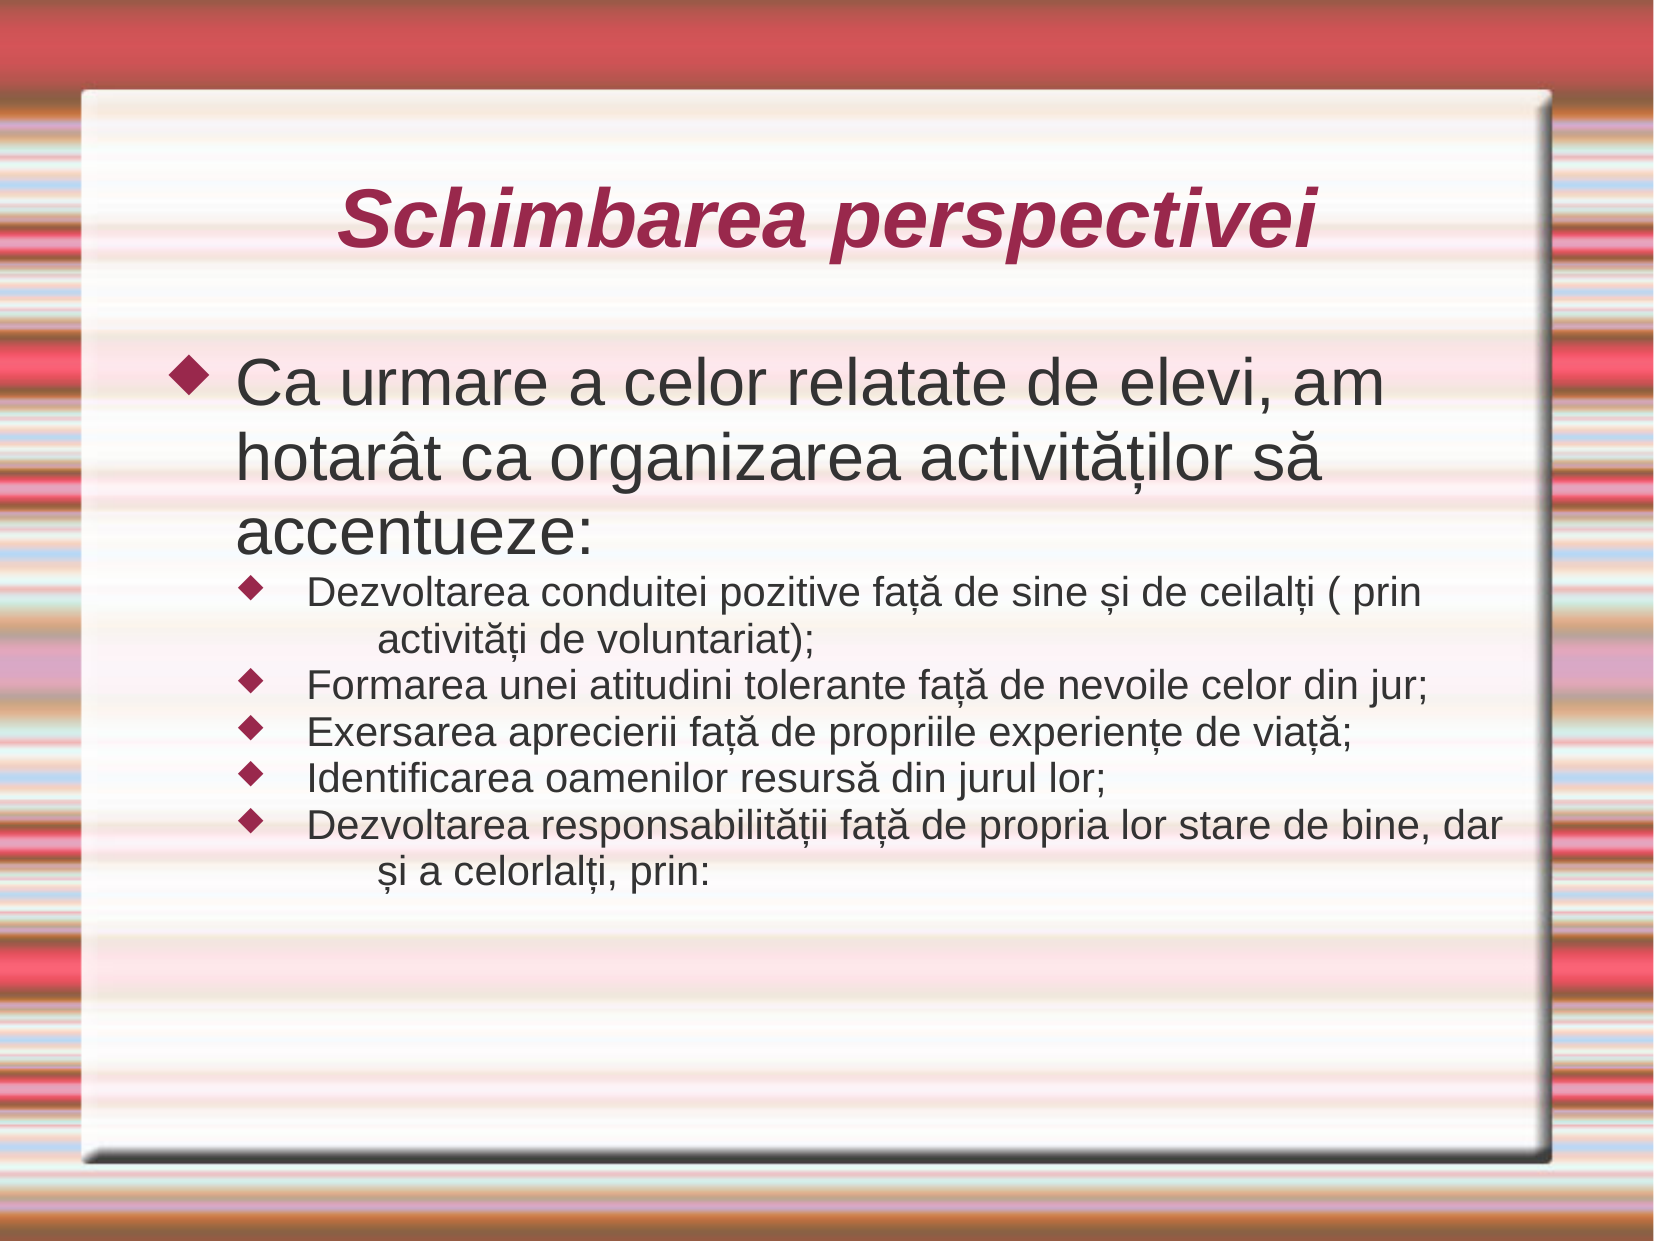

# Schimbarea perspectivei
Ca urmare a celor relatate de elevi, am hotarât ca organizarea activităților să accentueze:
Dezvoltarea conduitei pozitive față de sine și de ceilalți ( prin activități de voluntariat);
Formarea unei atitudini tolerante față de nevoile celor din jur;
Exersarea aprecierii față de propriile experiențe de viață;
Identificarea oamenilor resursă din jurul lor;
Dezvoltarea responsabilității față de propria lor stare de bine, dar și a celorlalți, prin: